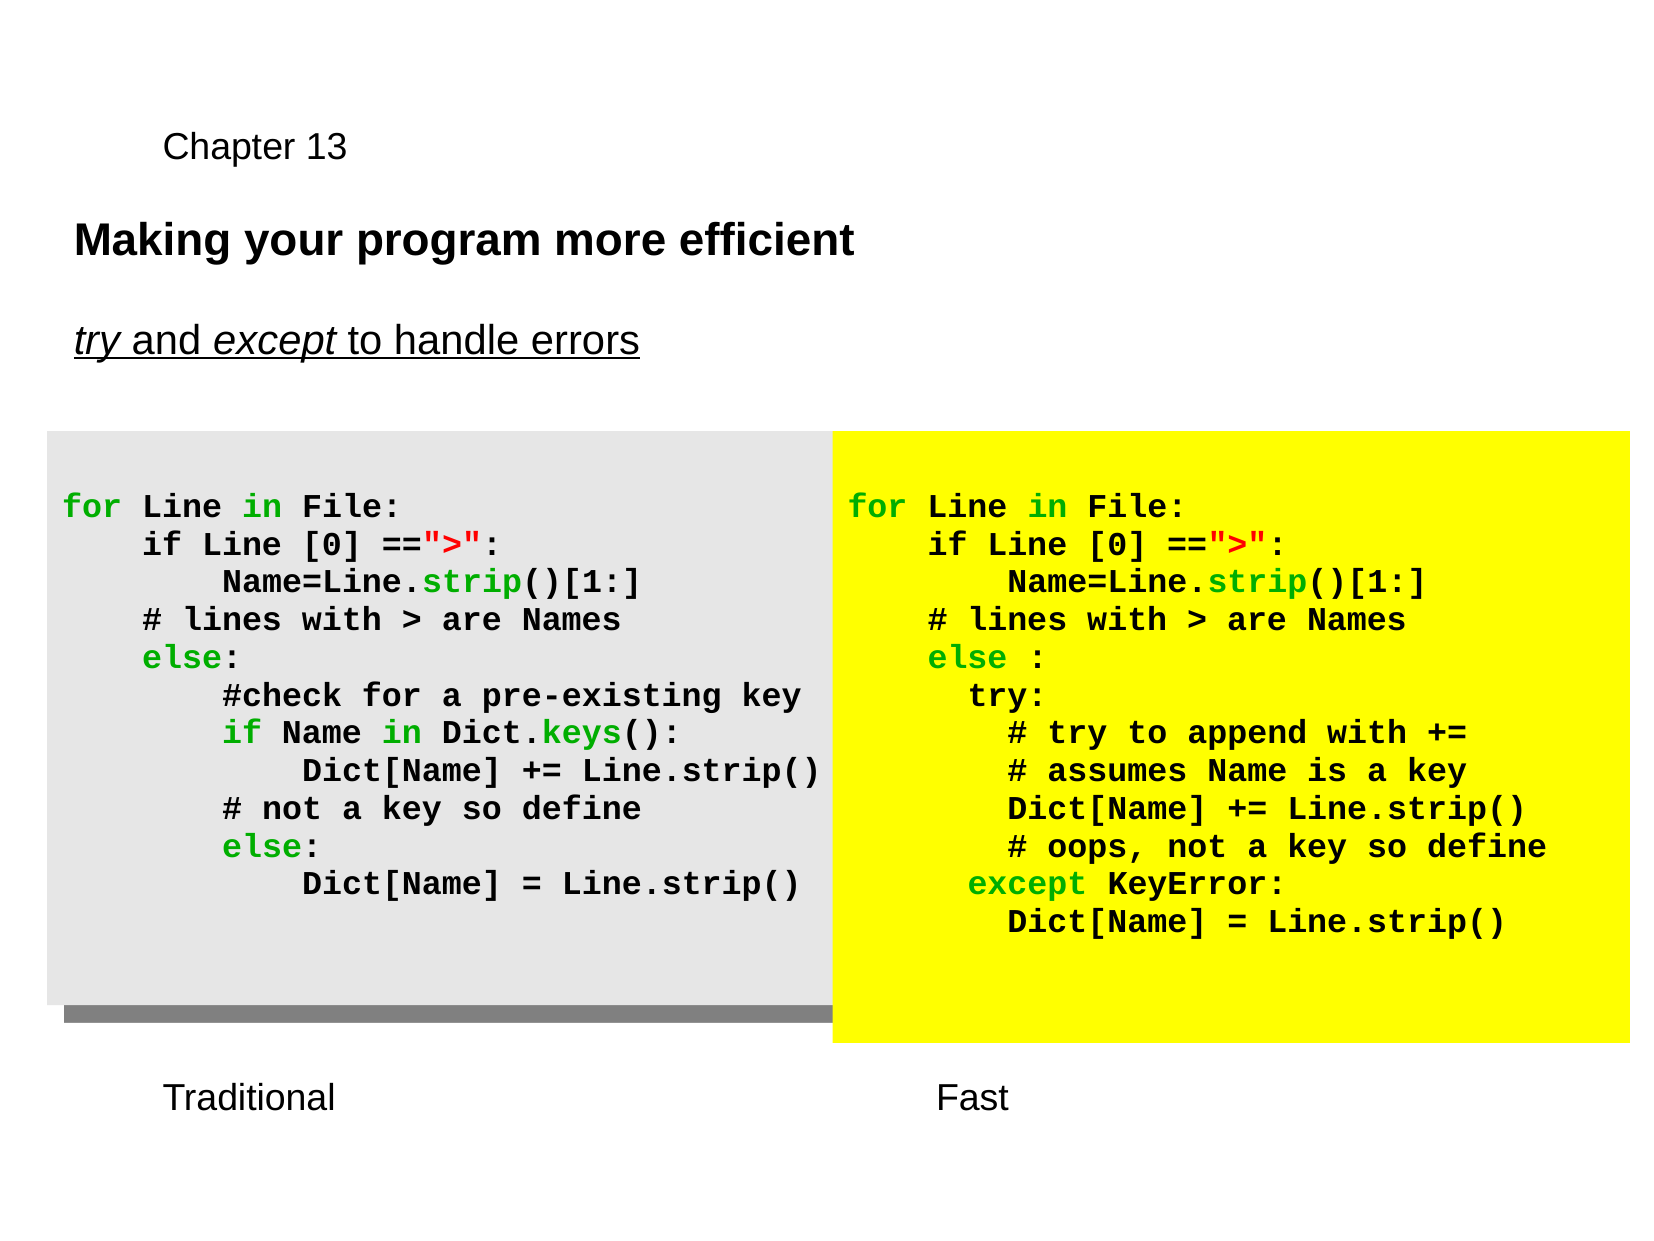

Chapter 13
Making your program more efficient
try and except to handle errors
for Line in File:
 if Line [0] ==">":
 Name=Line.strip()[1:]
 # lines with > are Names
 else:
 #check for a pre-existing key
 if Name in Dict.keys():
 Dict[Name] += Line.strip()
 # not a key so define
 else:
 Dict[Name] = Line.strip()
for Line in File:
 if Line [0] ==">":
 Name=Line.strip()[1:]
 # lines with > are Names
 else :
 try:
 # try to append with +=
 # assumes Name is a key
 Dict[Name] += Line.strip()
 # oops, not a key so define
 except KeyError:
 Dict[Name] = Line.strip()
Traditional
Fast